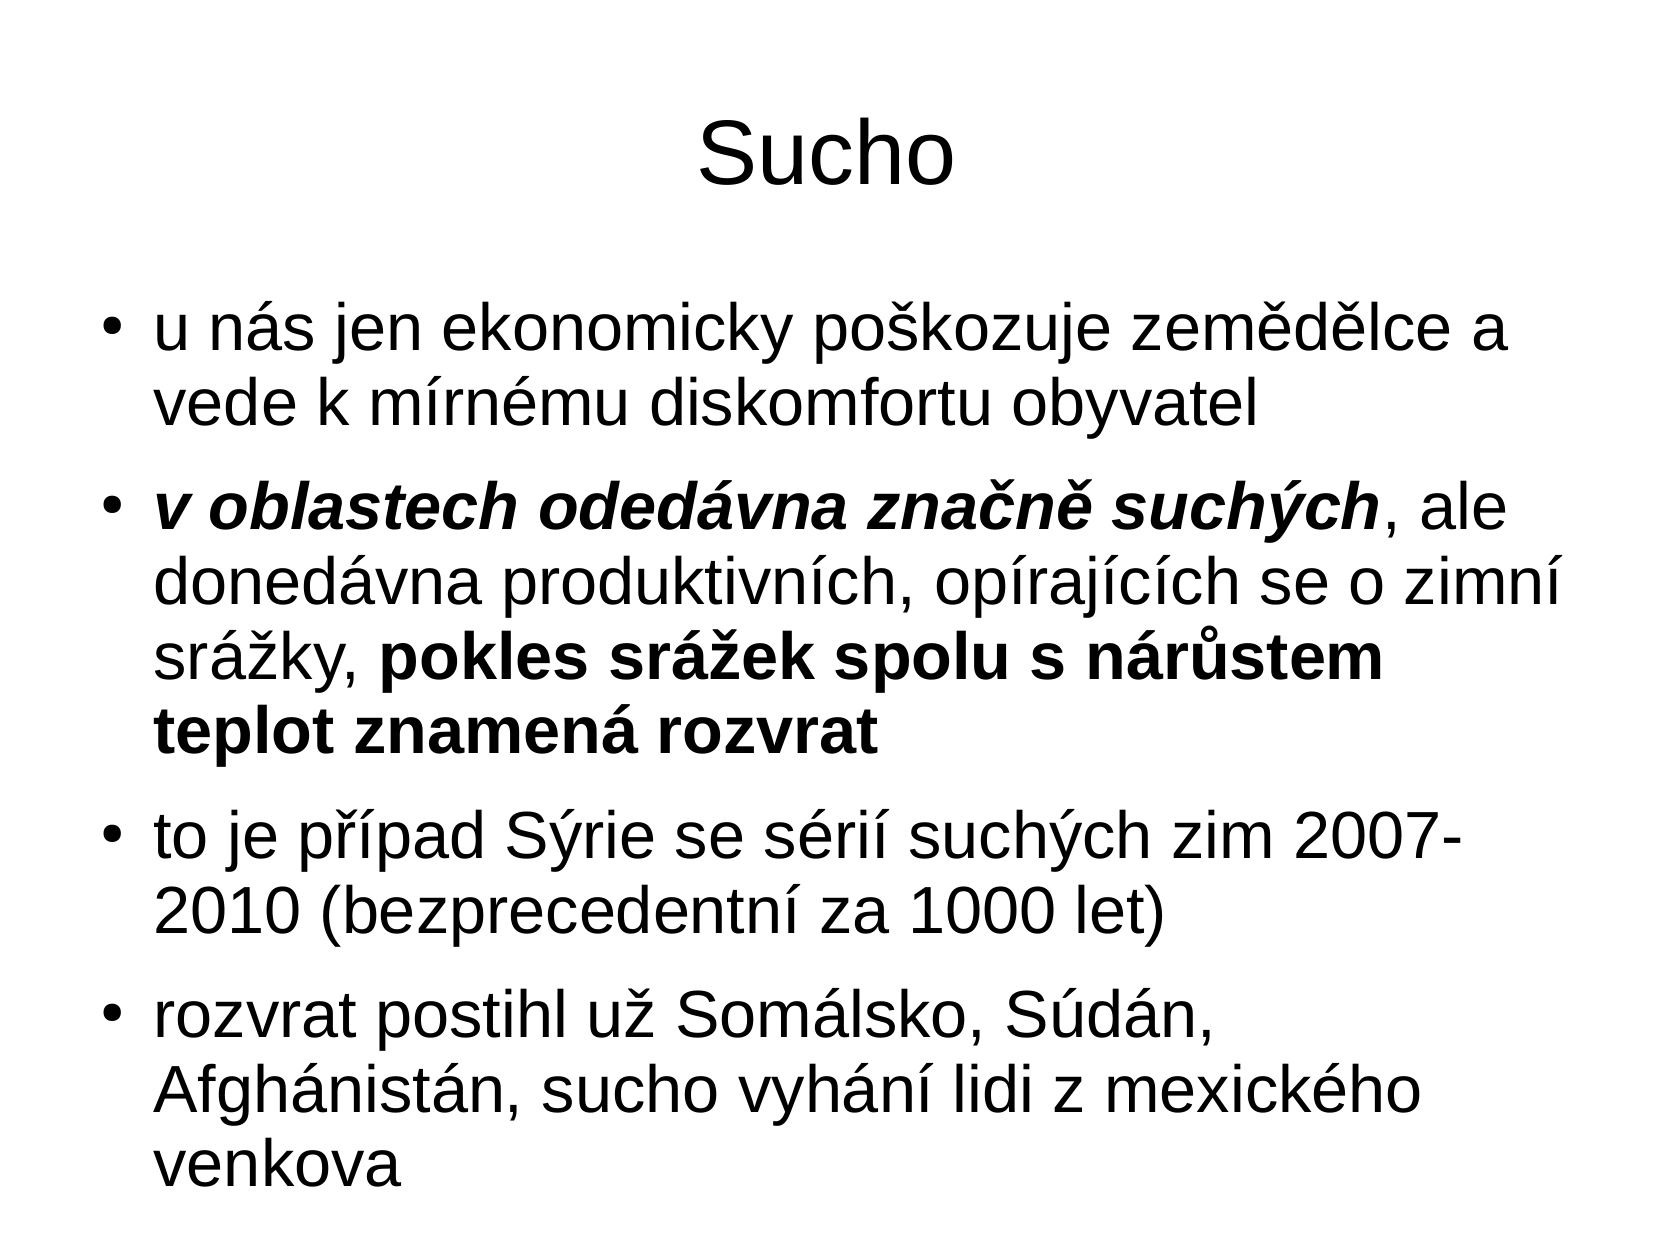

# Sucho
u nás jen ekonomicky poškozuje zemědělce a vede k mírnému diskomfortu obyvatel
v oblastech odedávna značně suchých, ale donedávna produktivních, opírajících se o zimní srážky, pokles srážek spolu s nárůstem teplot znamená rozvrat
to je případ Sýrie se sérií suchých zim 2007-2010 (bezprecedentní za 1000 let)
rozvrat postihl už Somálsko, Súdán, Afghánistán, sucho vyhání lidi z mexického venkova